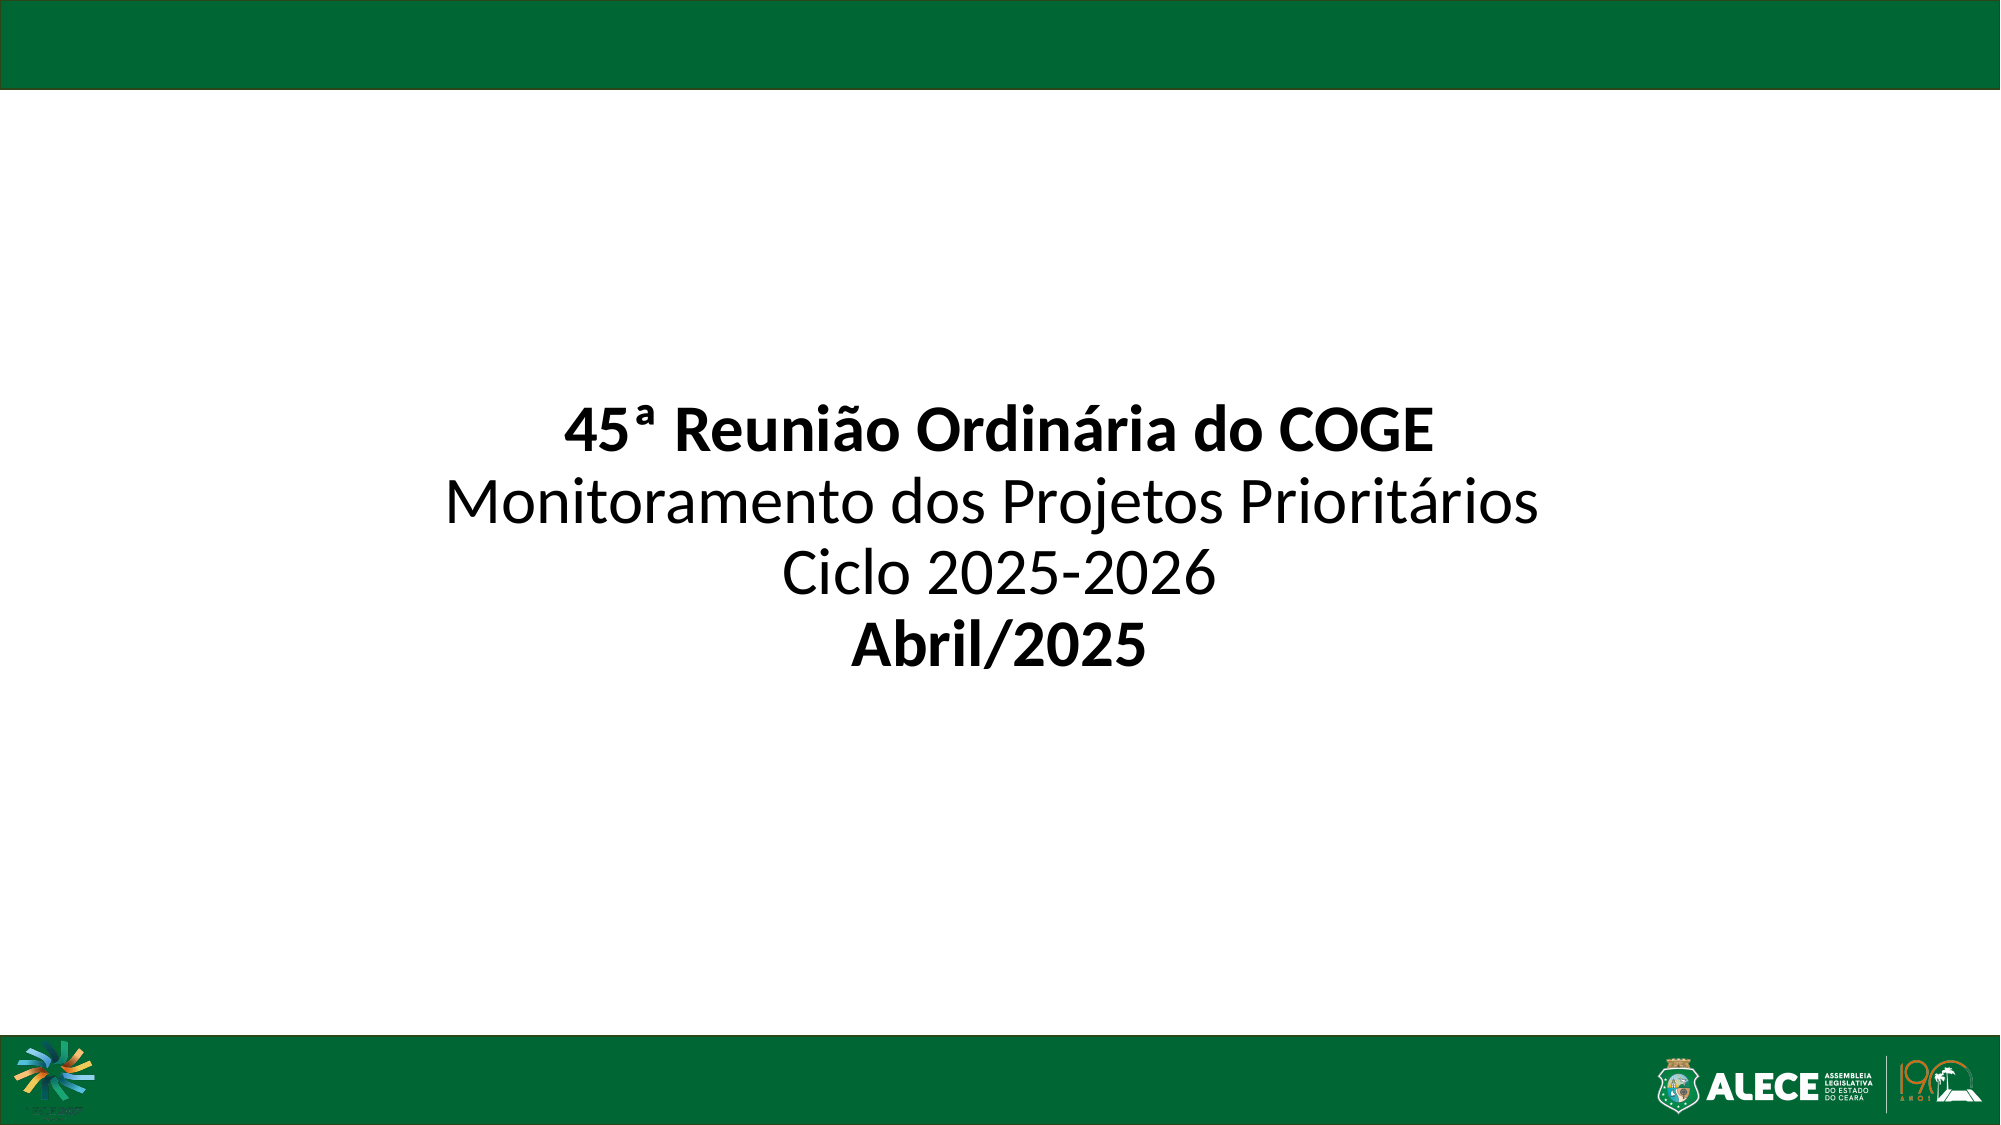

# 45ª Reunião Ordinária do COGE Monitoramento dos Projetos Prioritários Ciclo 2025-2026 Abril/2025​